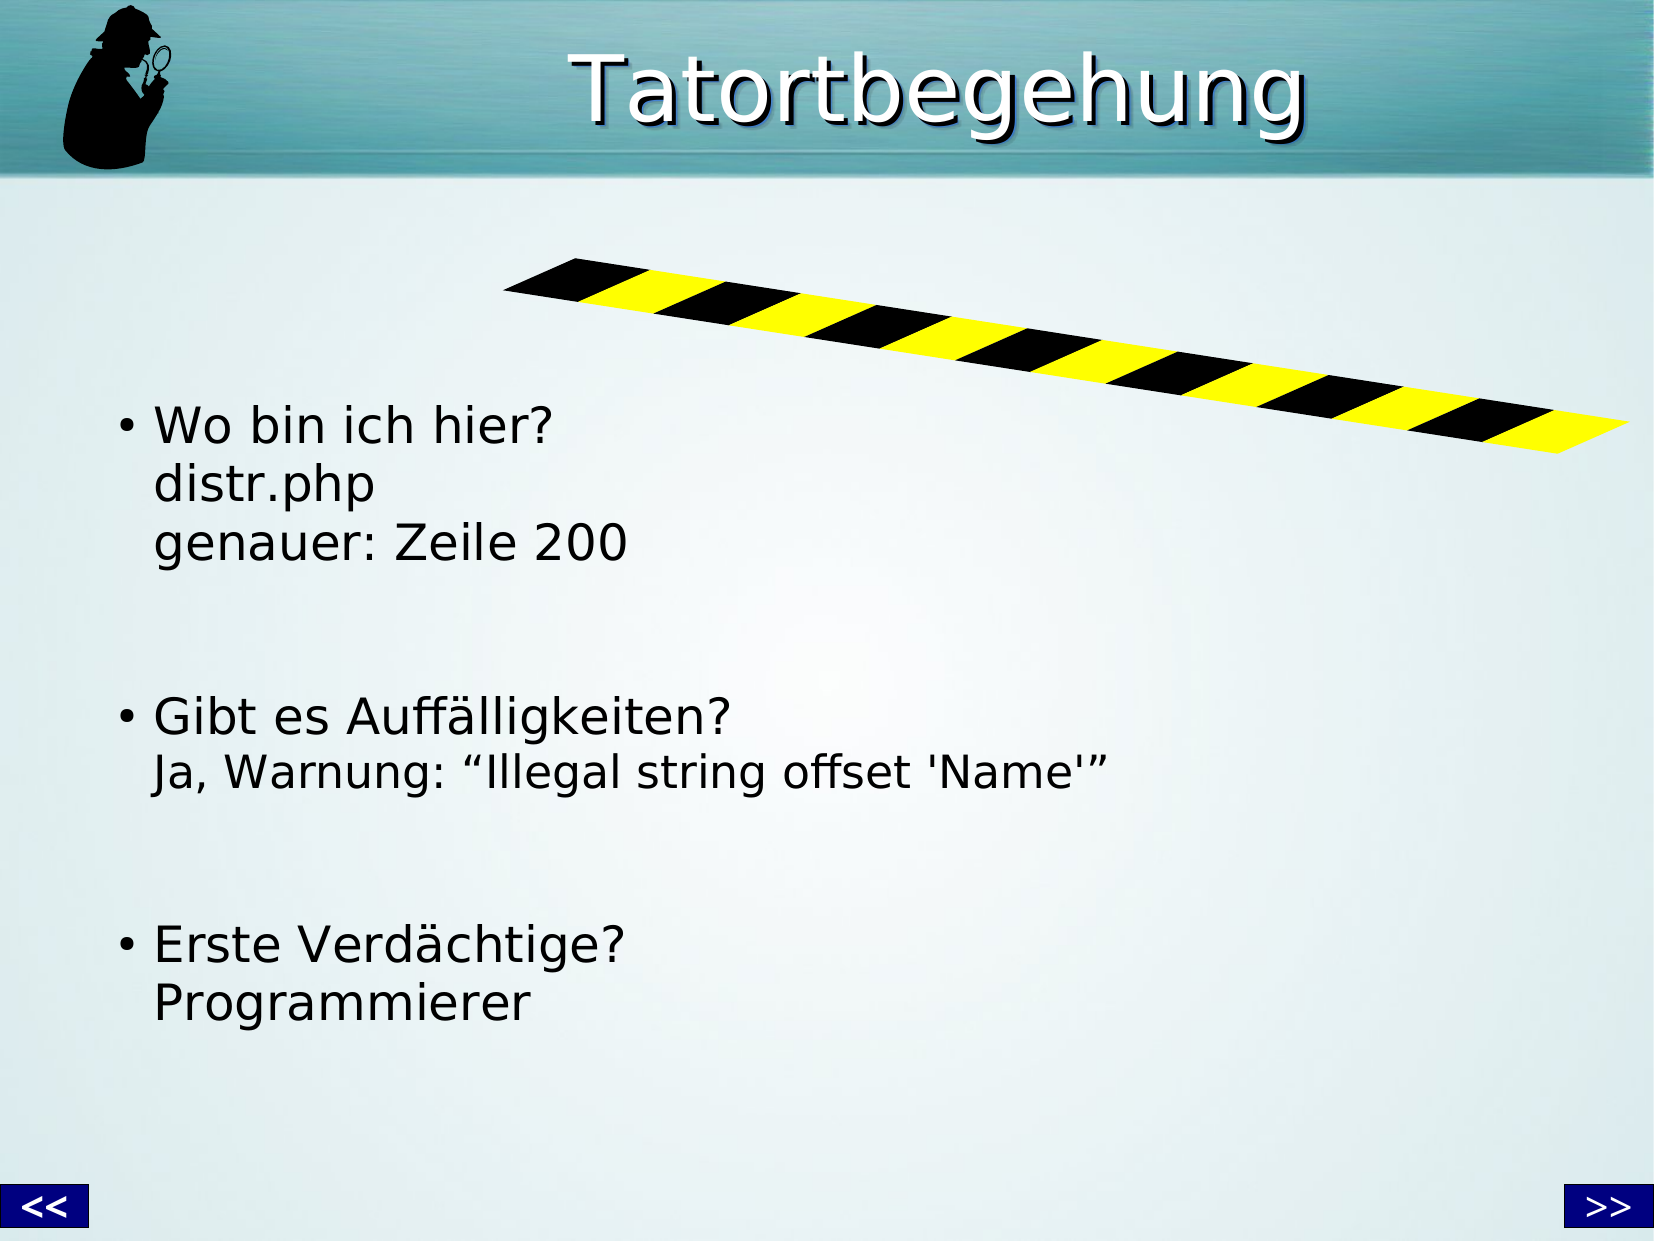

# Tatortbegehung
Wo bin ich hier?
distr.php
genauer: Zeile 200
Gibt es Auffälligkeiten?
Ja, Warnung: “Illegal string offset 'Name'”
Erste Verdächtige?
Programmierer